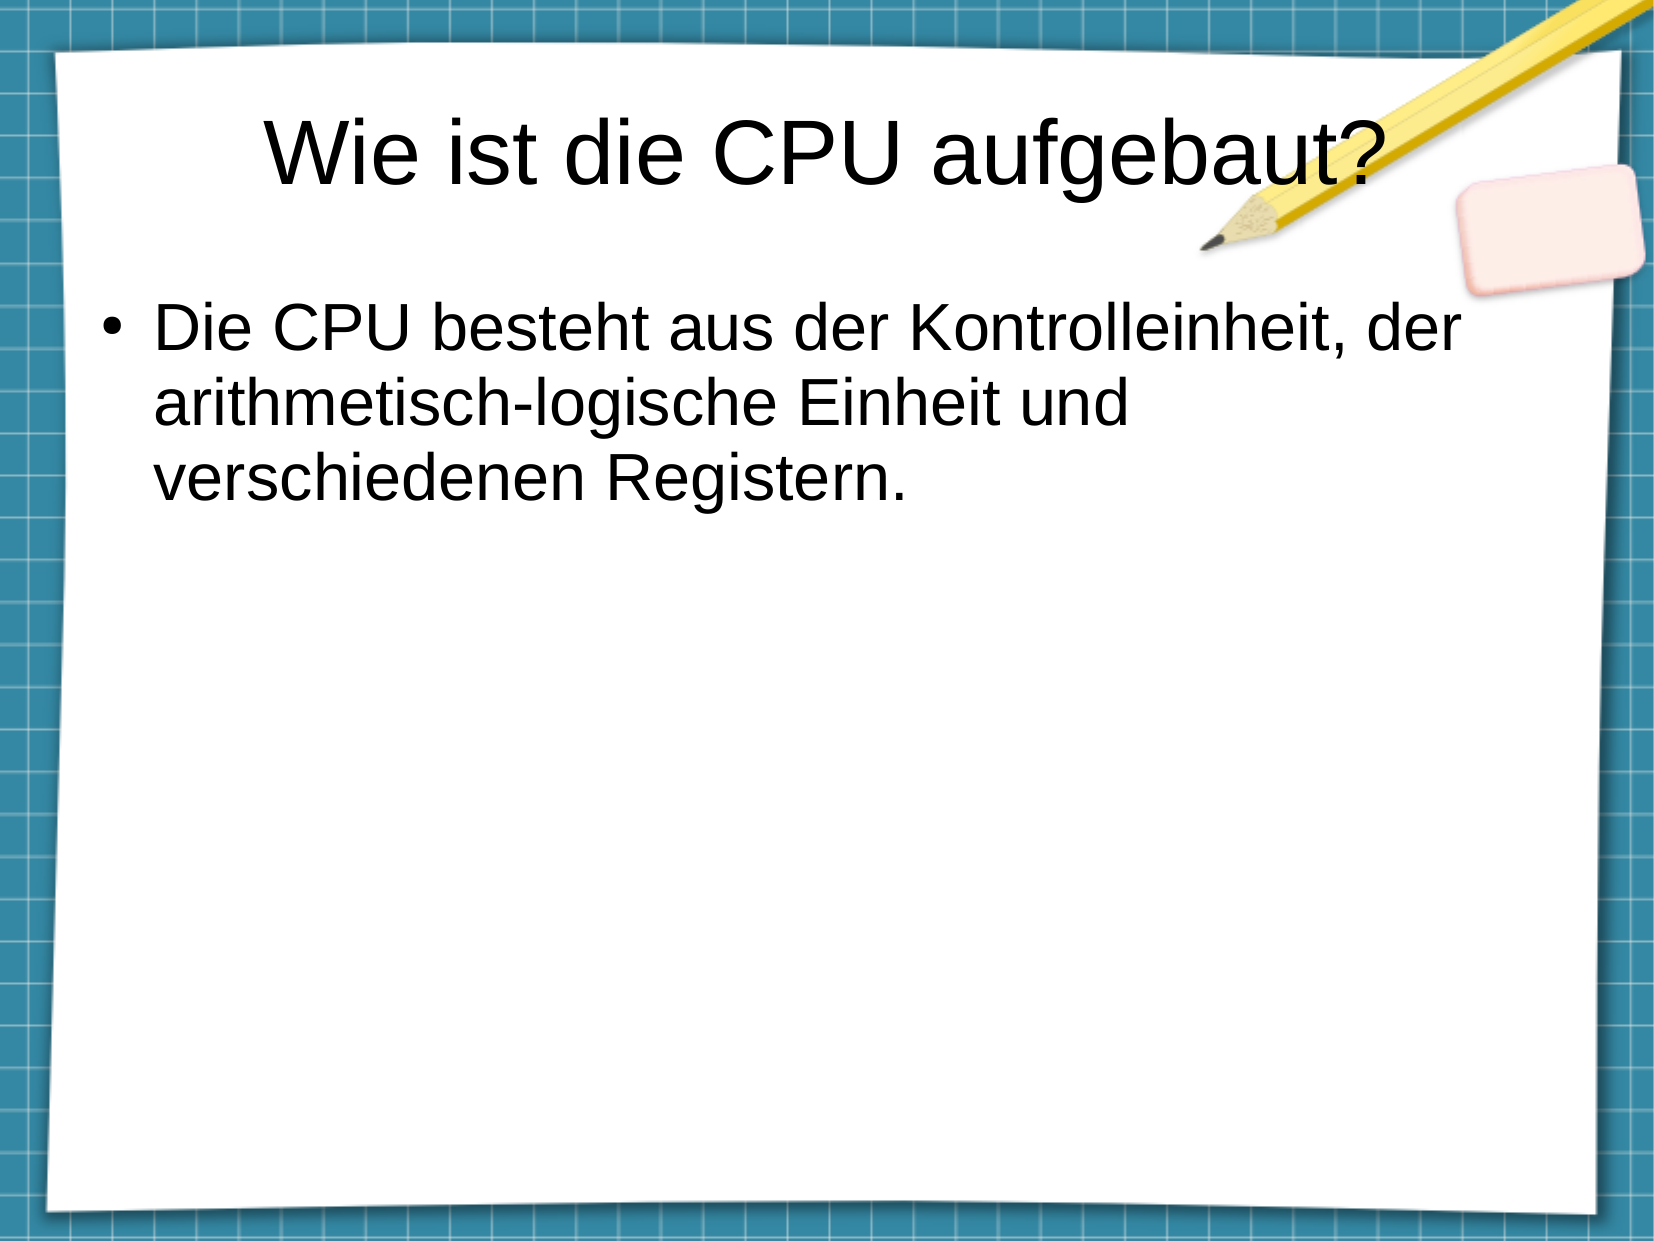

# Wie ist die CPU aufgebaut?
Die CPU besteht aus der Kontrolleinheit, der arithmetisch-logische Einheit und verschiedenen Registern.